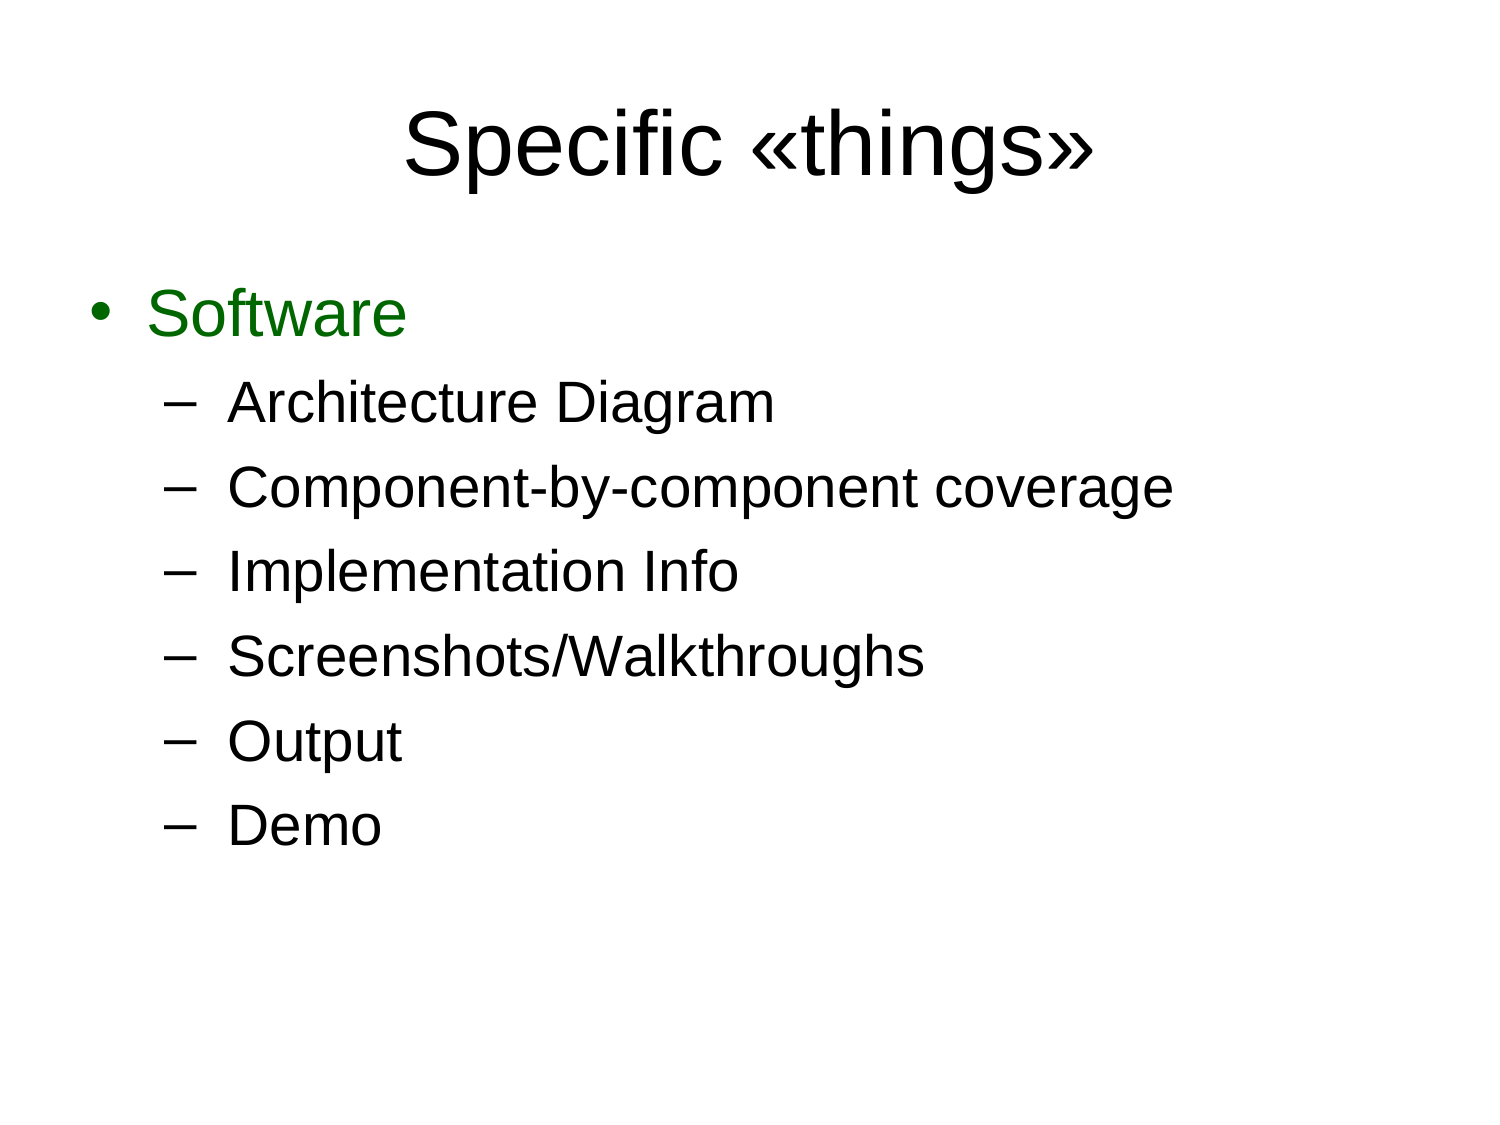

# Specific «things»
Software
 Architecture Diagram
 Component-by-component coverage
 Implementation Info
 Screenshots/Walkthroughs
 Output
 Demo